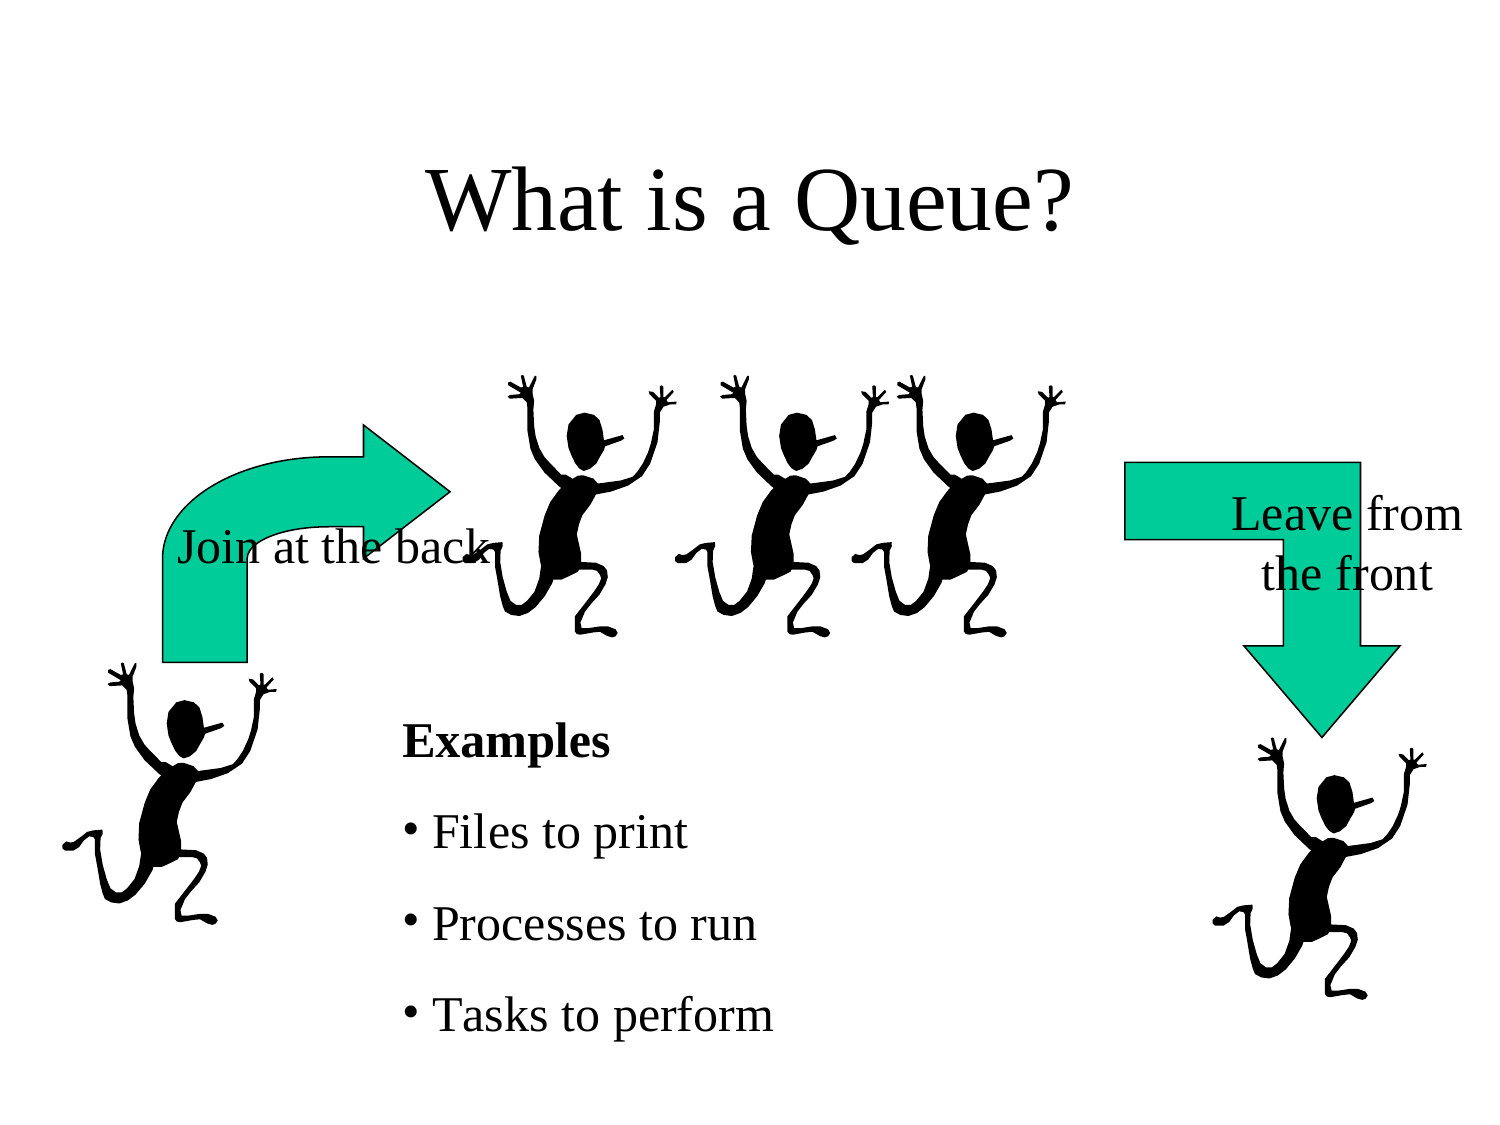

# What is a Queue?
Join at the back
Leave from
the front
Examples
 Files to print
 Processes to run
 Tasks to perform